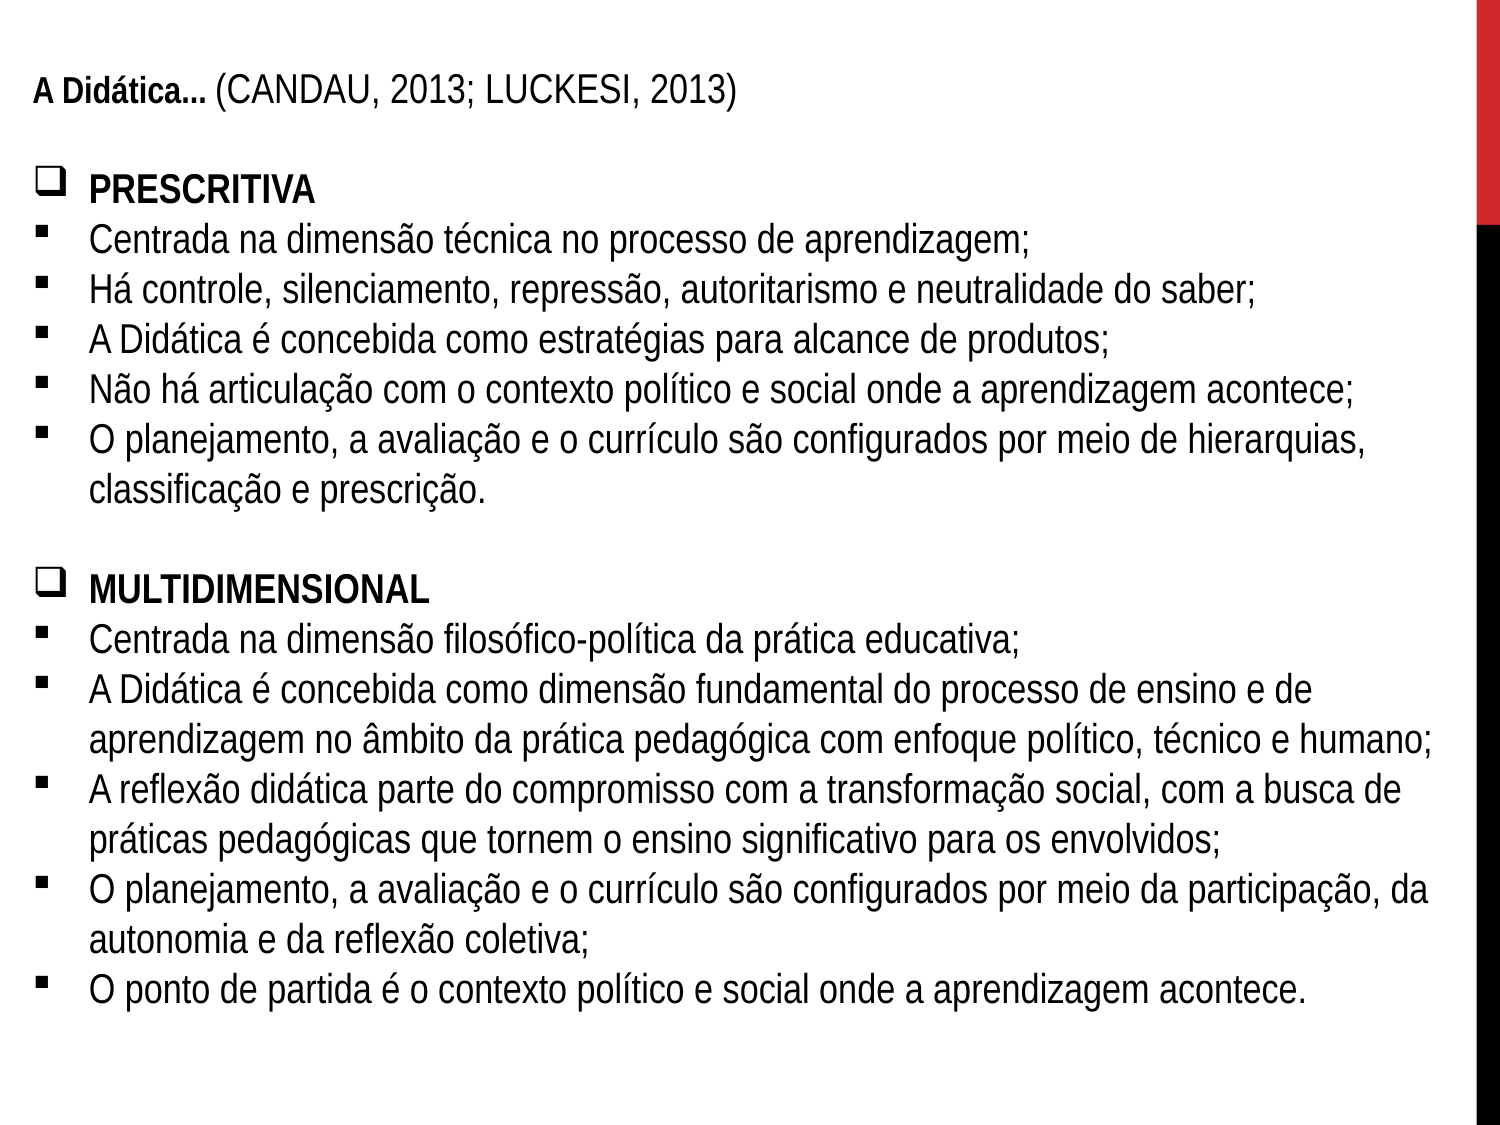

A Didática... (CANDAU, 2013; LUCKESI, 2013)
PRESCRITIVA
Centrada na dimensão técnica no processo de aprendizagem;
Há controle, silenciamento, repressão, autoritarismo e neutralidade do saber;
A Didática é concebida como estratégias para alcance de produtos;
Não há articulação com o contexto político e social onde a aprendizagem acontece;
O planejamento, a avaliação e o currículo são configurados por meio de hierarquias, classificação e prescrição.
MULTIDIMENSIONAL
Centrada na dimensão filosófico-política da prática educativa;
A Didática é concebida como dimensão fundamental do processo de ensino e de aprendizagem no âmbito da prática pedagógica com enfoque político, técnico e humano;
A reflexão didática parte do compromisso com a transformação social, com a busca de práticas pedagógicas que tornem o ensino significativo para os envolvidos;
O planejamento, a avaliação e o currículo são configurados por meio da participação, da autonomia e da reflexão coletiva;
O ponto de partida é o contexto político e social onde a aprendizagem acontece.